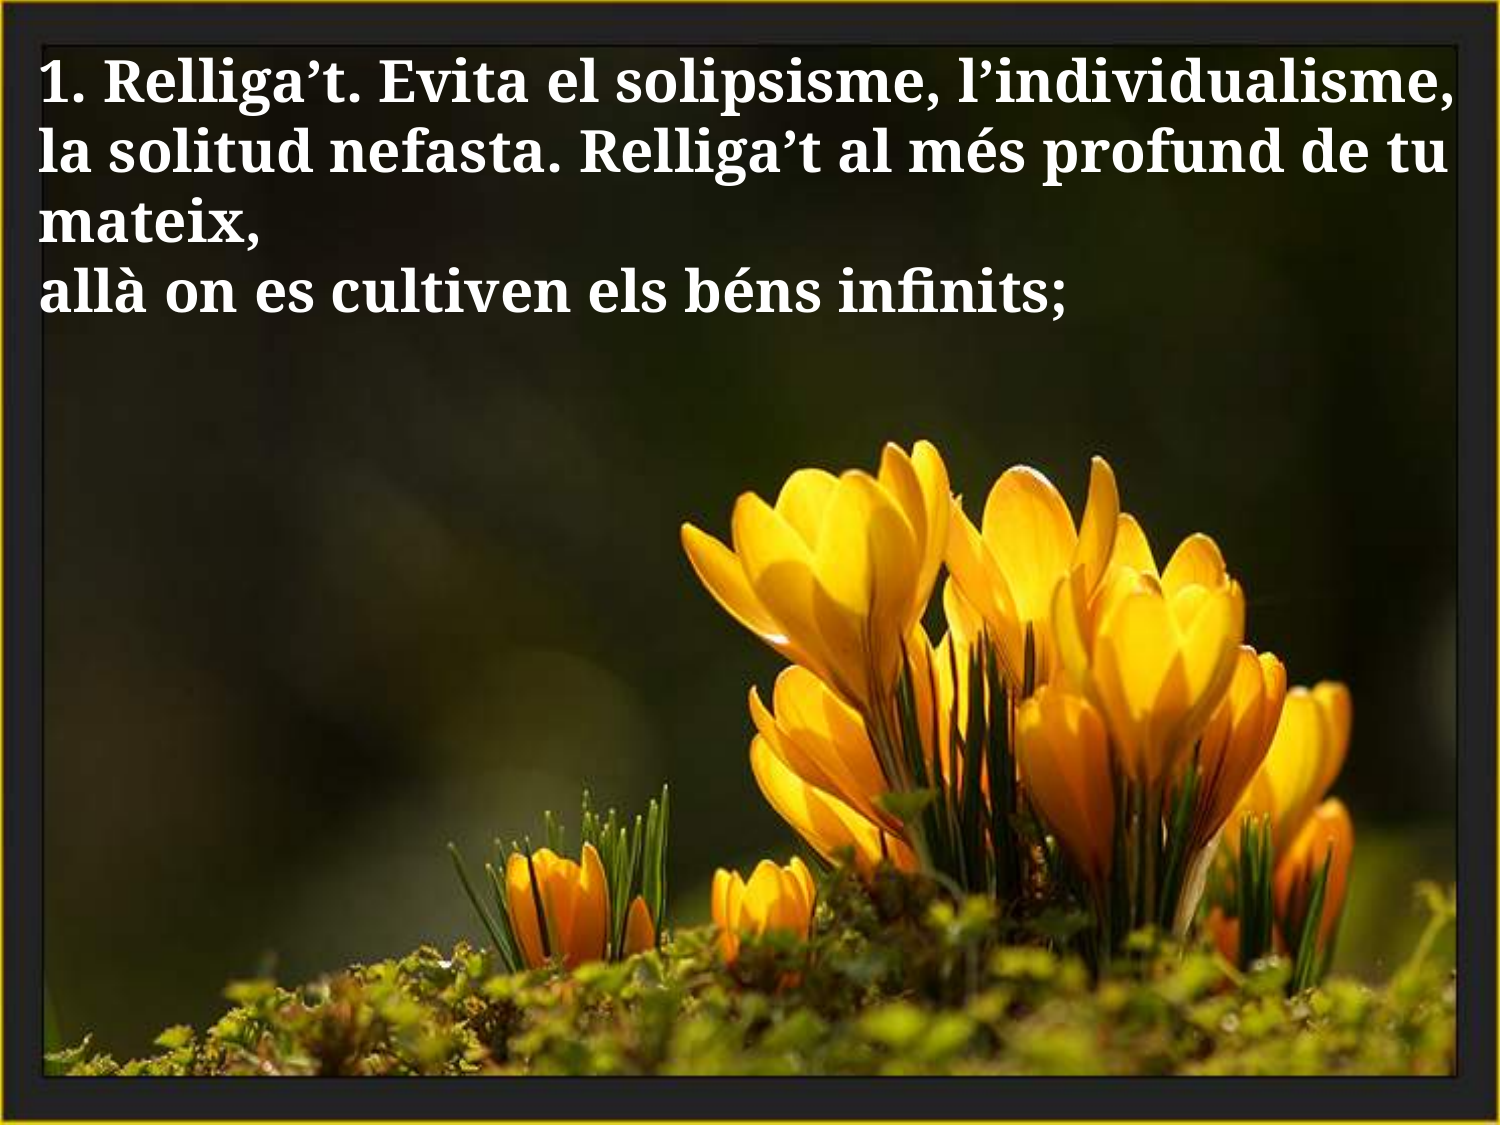

1. Relliga’t. Evita el solipsisme, l’individualisme, la solitud nefasta. Relliga’t al més profund de tu mateix,
allà on es cultiven els béns infinits;